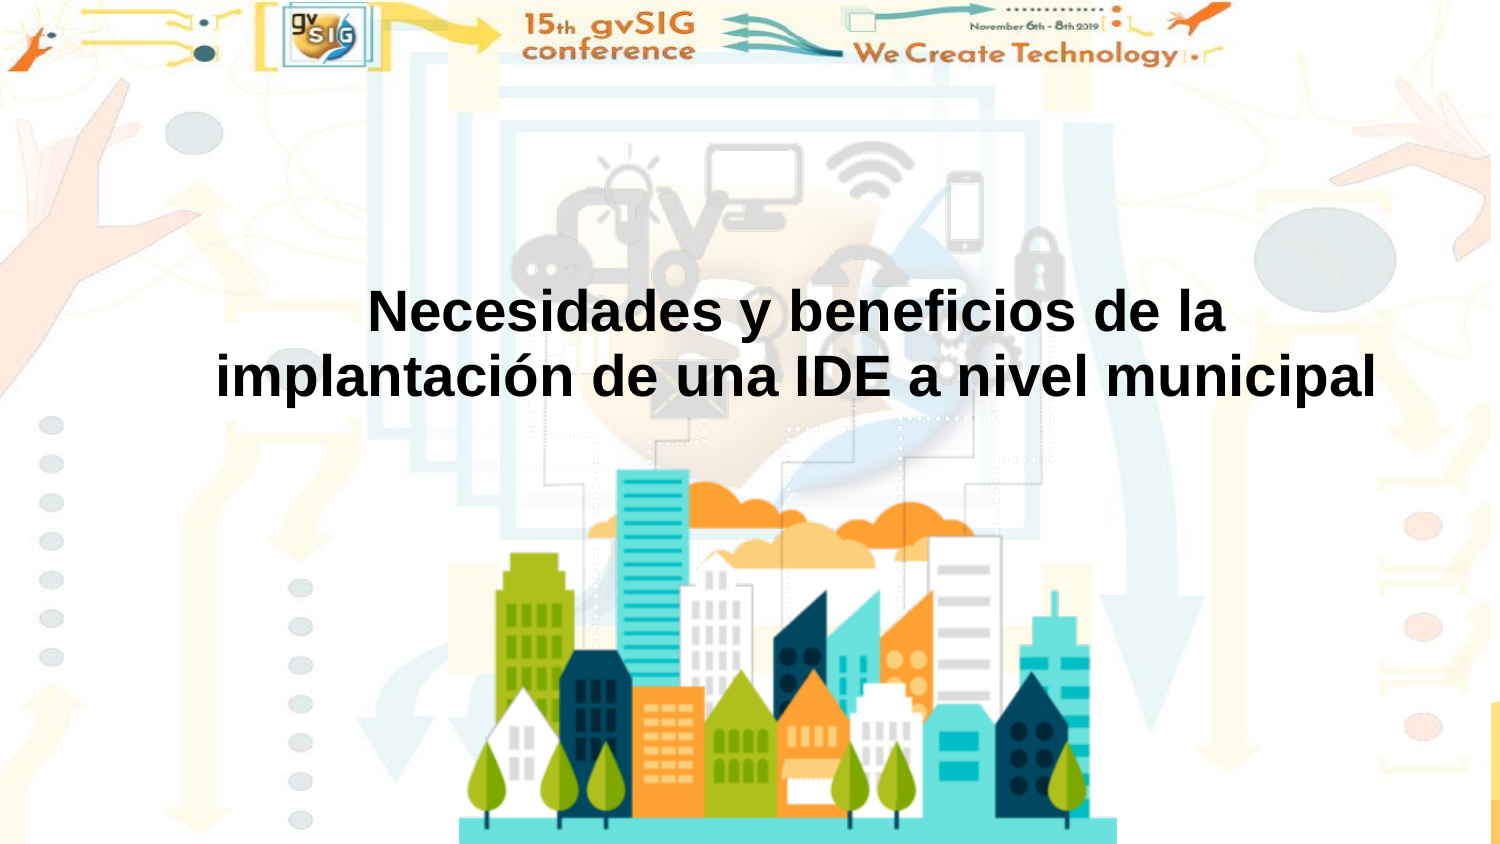

Necesidades y beneficios de la implantación de una IDE a nivel municipal